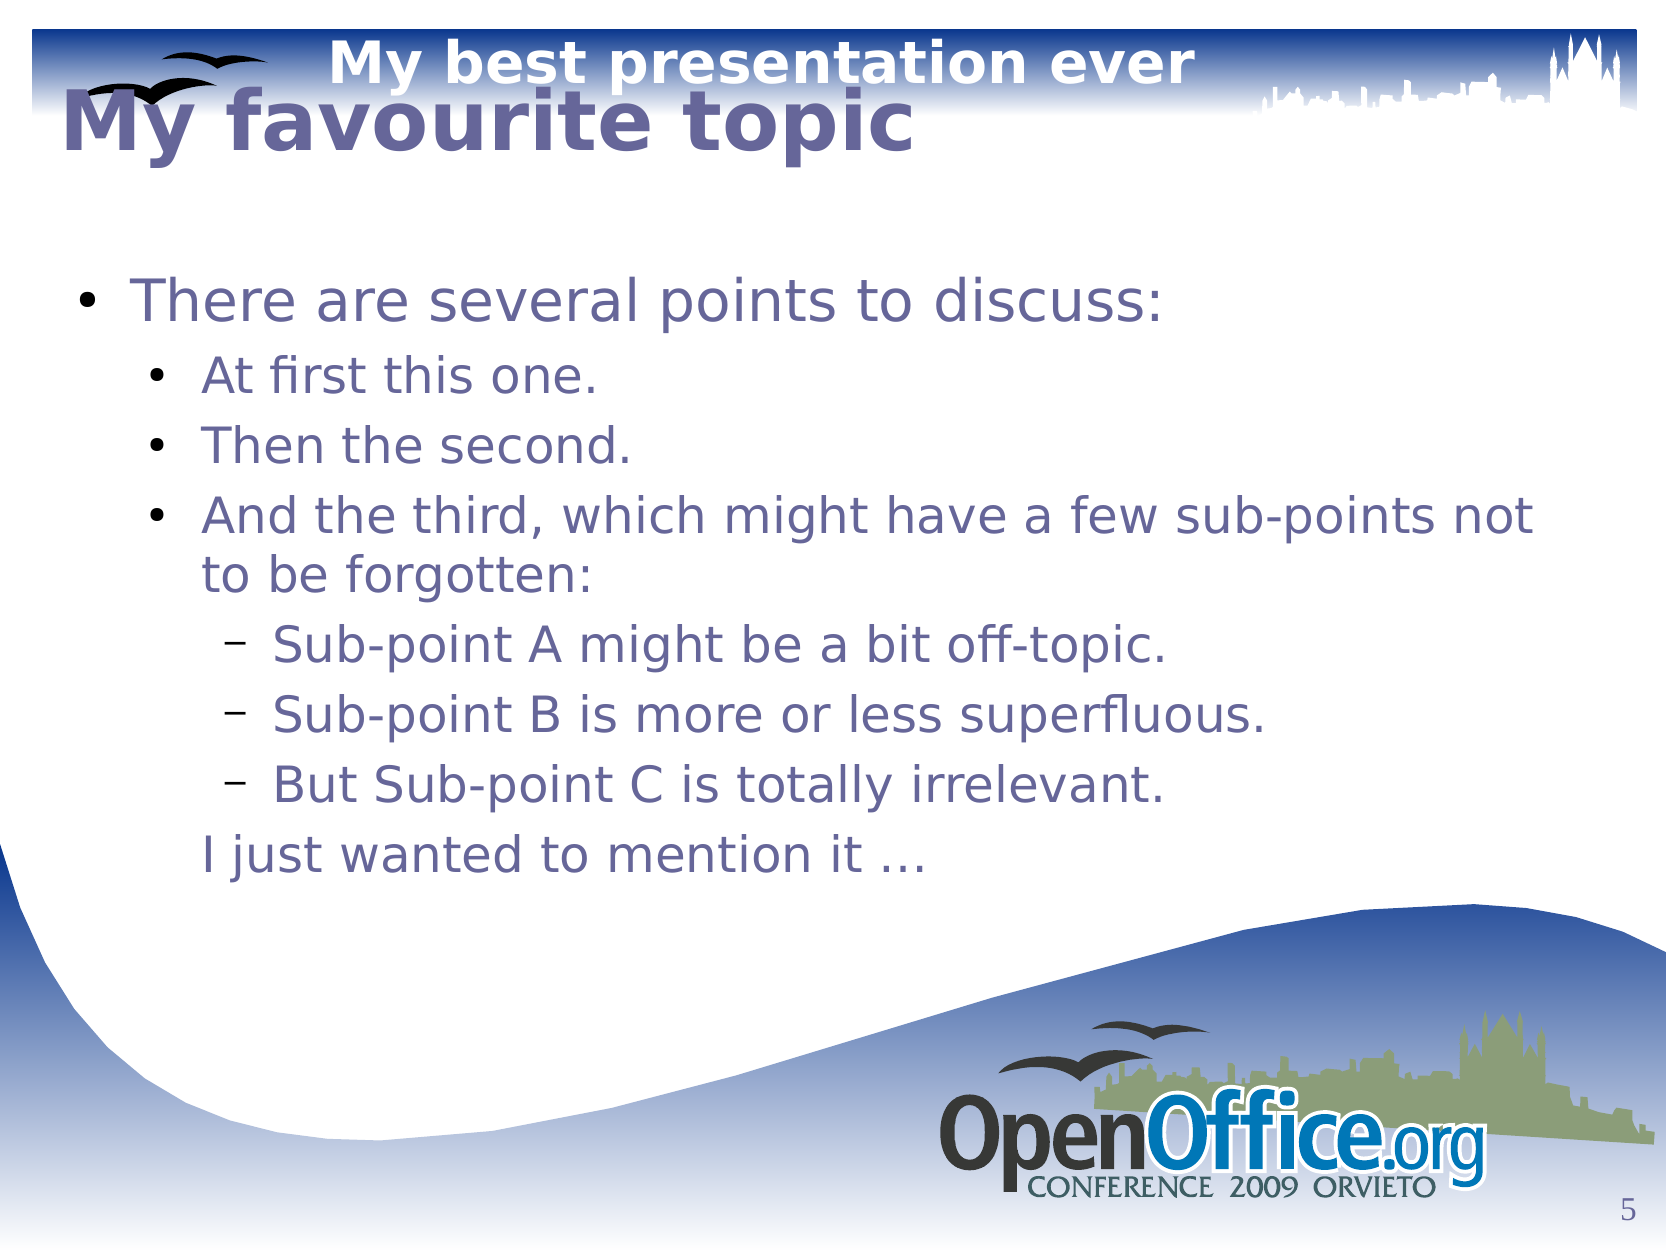

My best presentation ever ...
# My favourite topic
There are several points to discuss:
At first this one.
Then the second.
And the third, which might have a few sub-points not to be forgotten:
Sub-point A might be a bit off-topic.
Sub-point B is more or less superfluous.
But Sub-point C is totally irrelevant.
I just wanted to mention it …
5